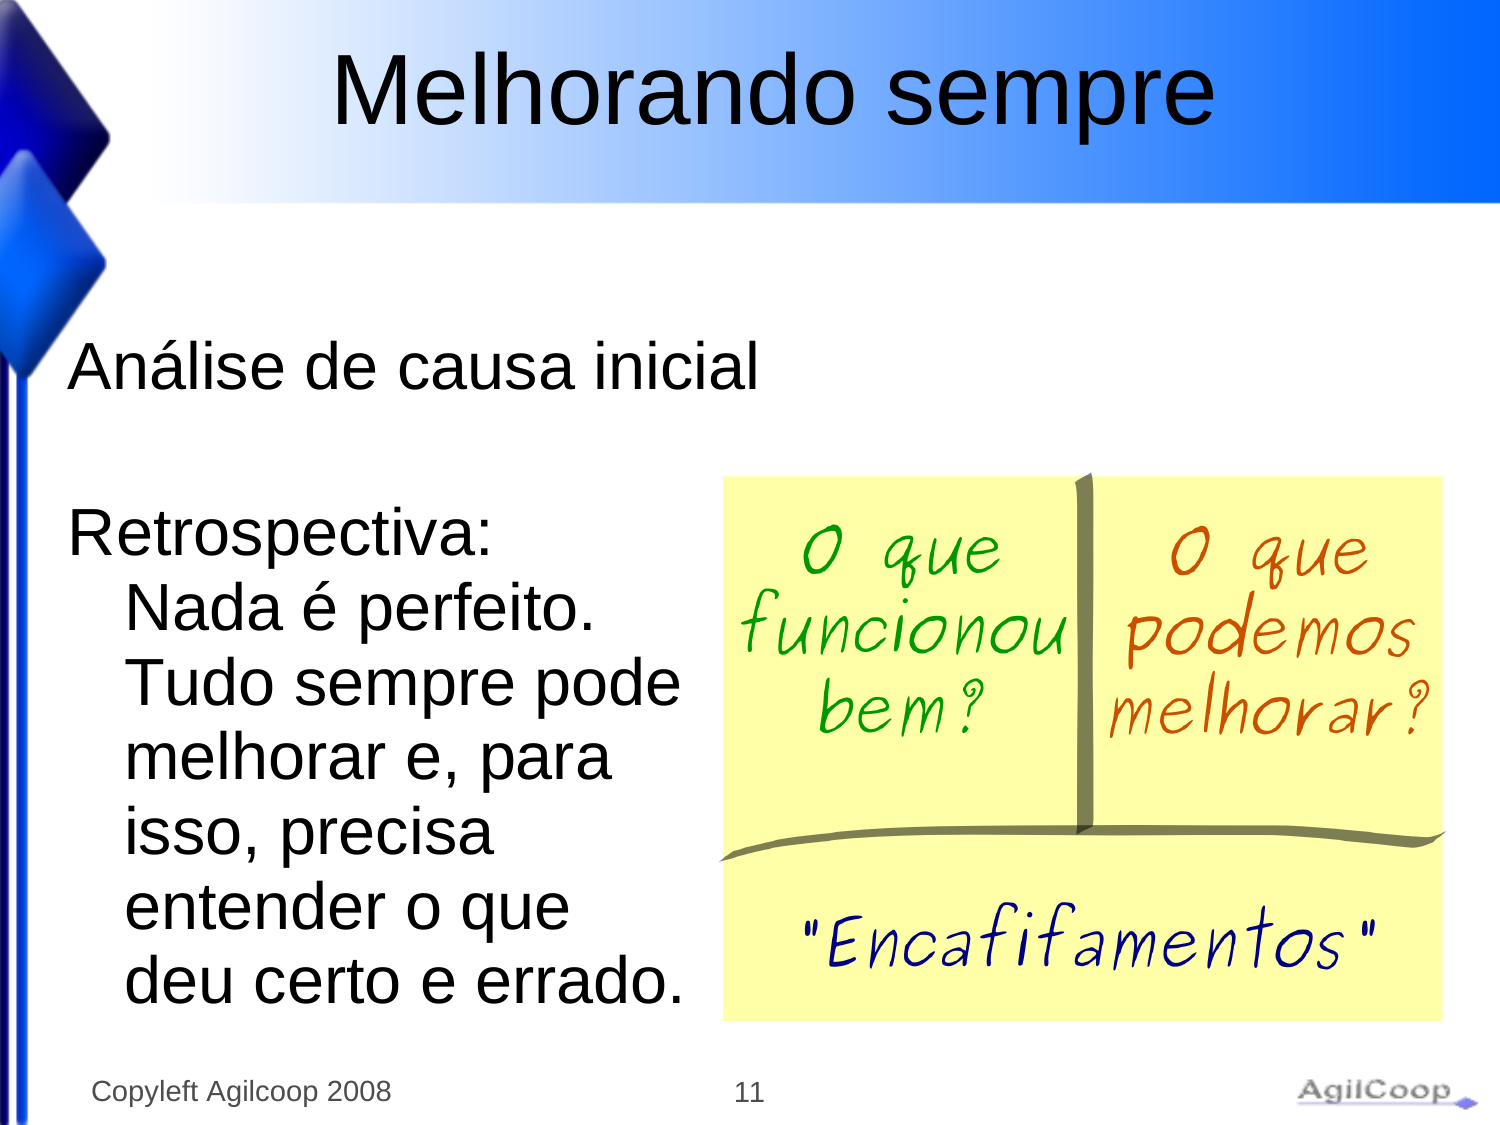

# Melhorando sempre
Análise de causa inicial
Retrospectiva:
Nada é perfeito.
Tudo sempre pode
melhorar e, para
isso, precisa
entender o que
deu certo e errado.
11